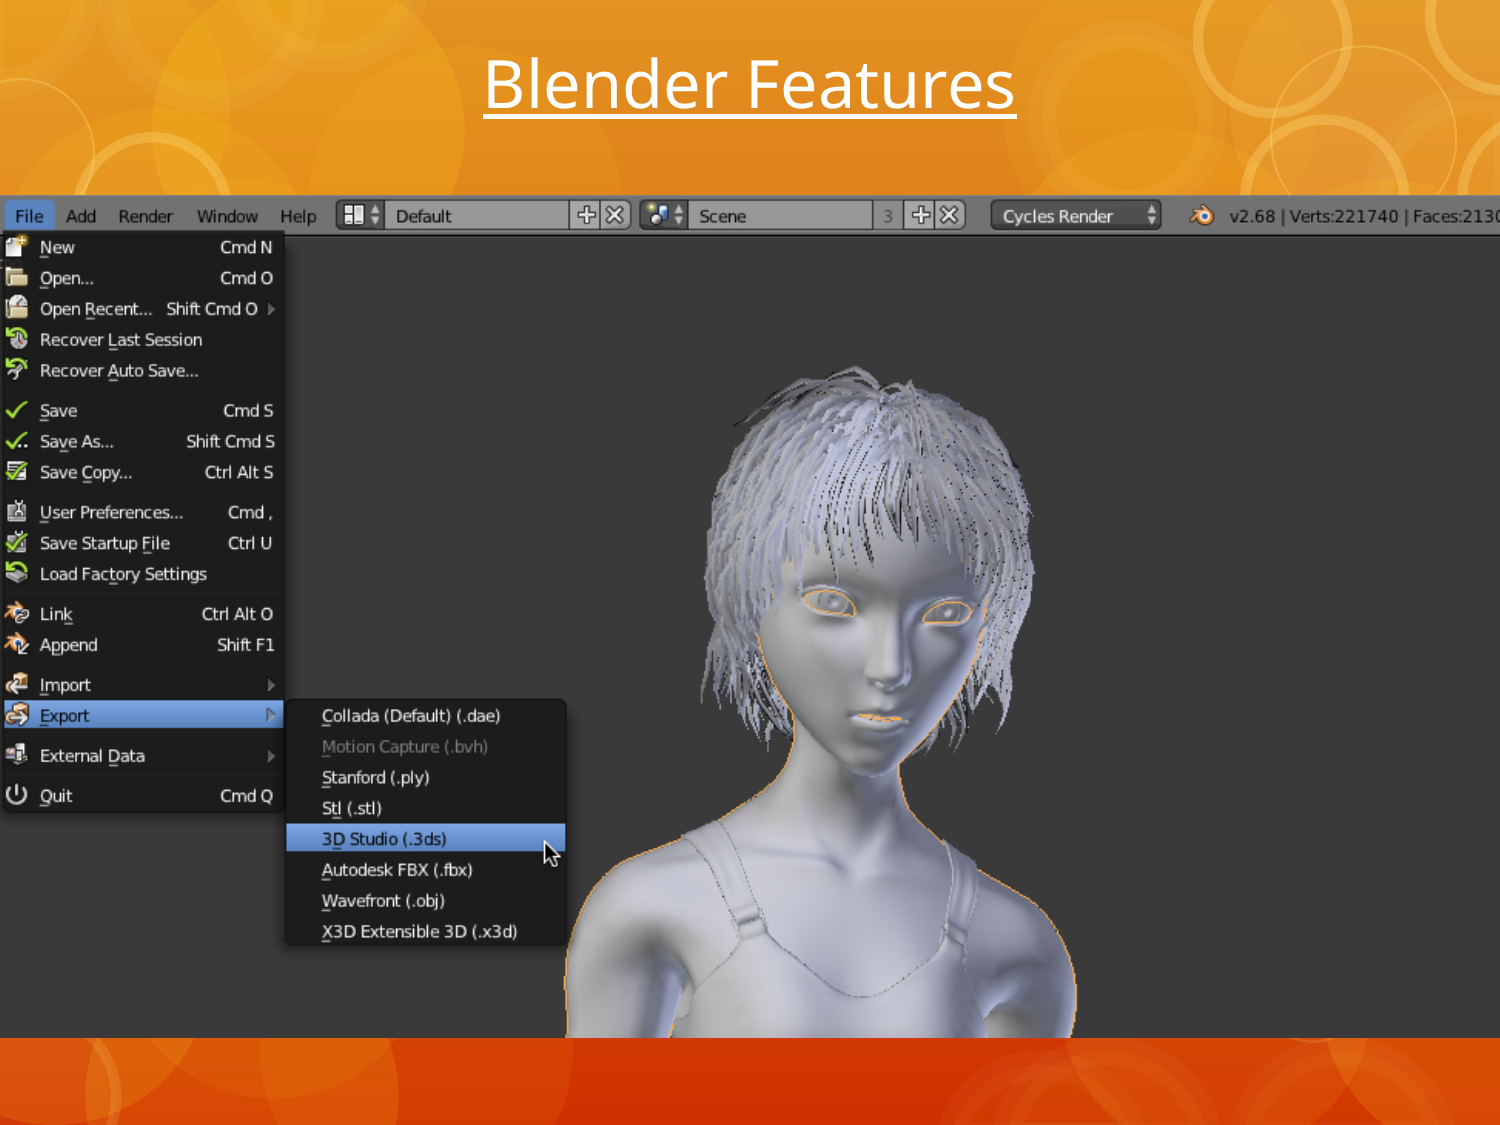

# Blender Features
File Formats
Blender comes packed with import/export support for many different programs.
Including:
Image
JPEG, JPEG2000, PNG, TARGA, OpenEXR, DPX, Cineon, Radiance HDR, SGI Iris, TIFF
Video
AVI, MPEG and Quicktime (on OSX).
3D
3D Studio (3DS), COLLADA (DAE), Filmbox (FBX), Autodesk (DXF), Wavefront (OBJ), DirectX (x), Lightwave (LWO), Motion Capture (BVH), SVG, Stanford PLY, STL, VRML, VRML97, X3D.